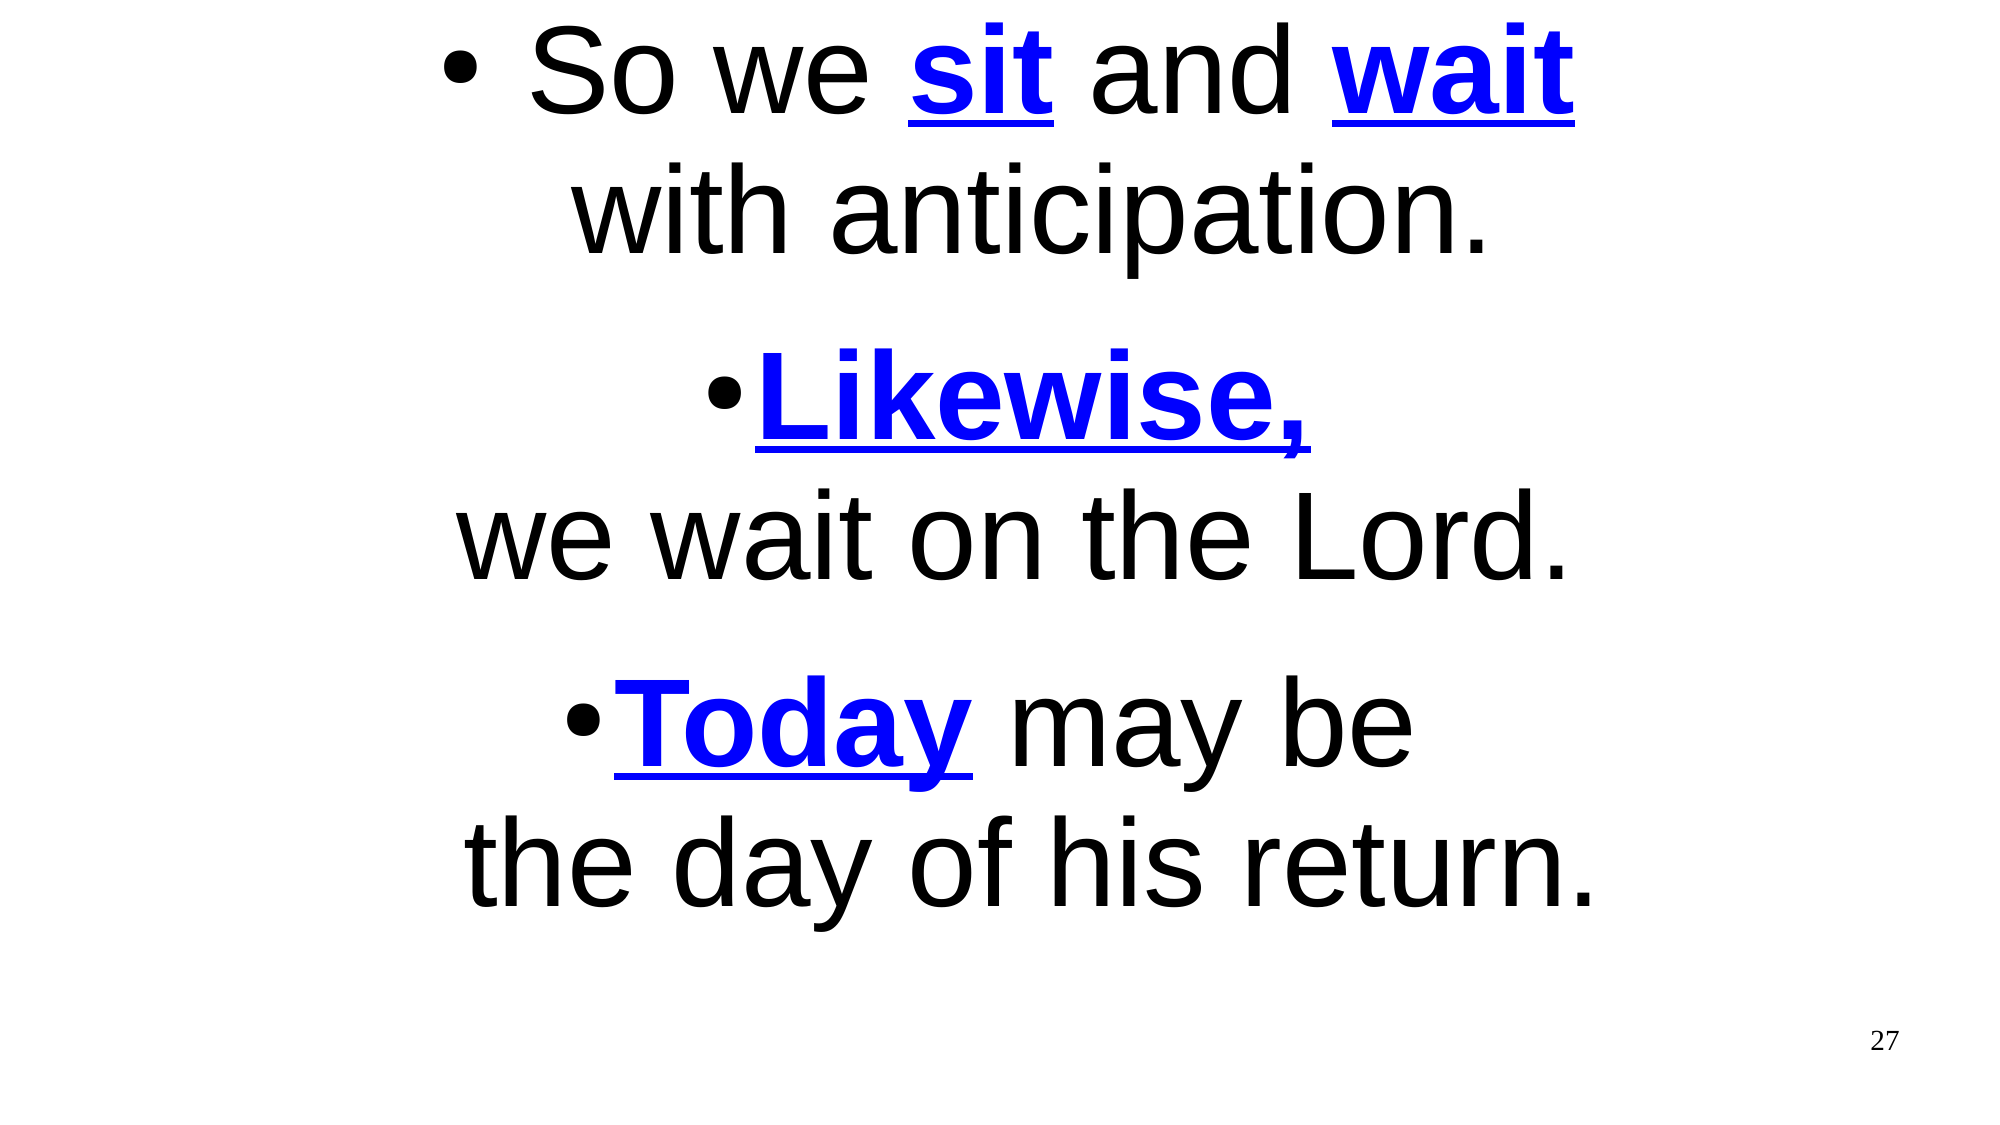

# So we sit and wait with anticipation.
Likewise,
we wait on the Lord.
Today may be
the day of his return.
27